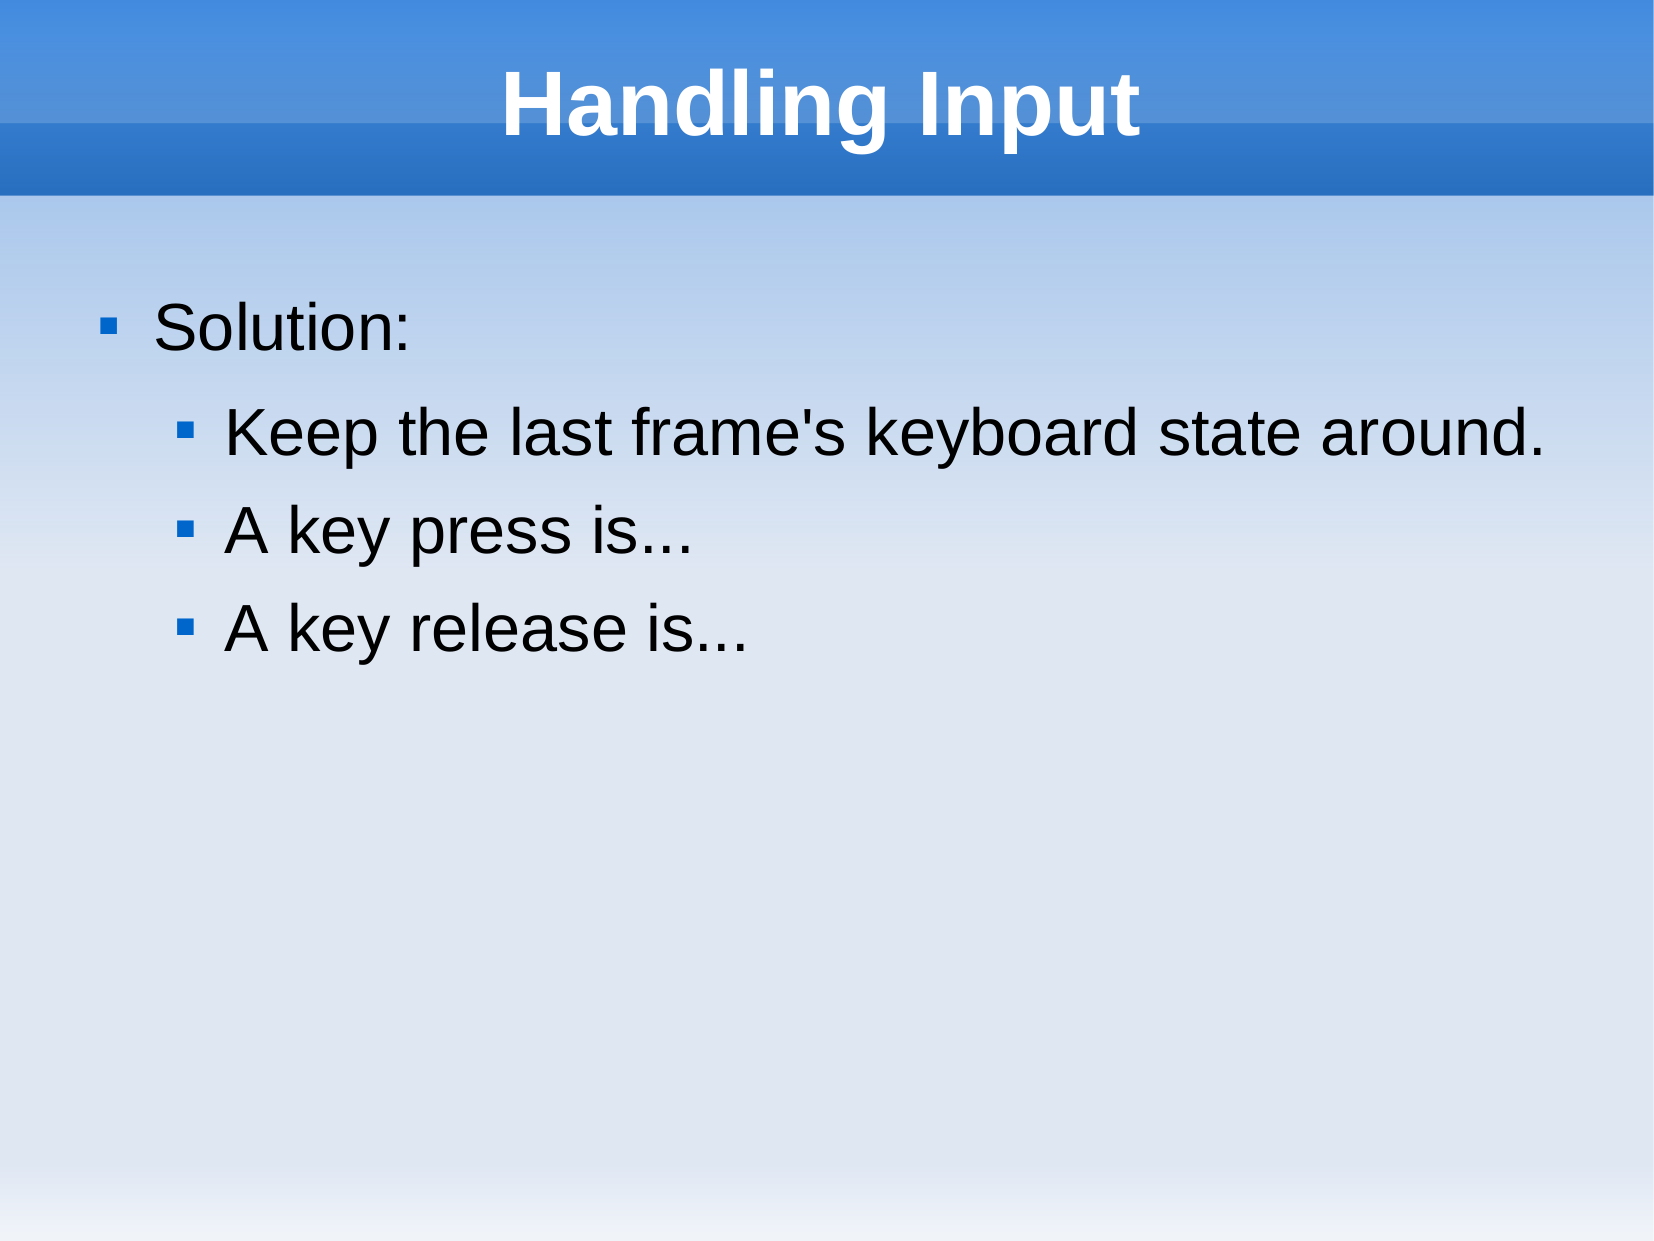

# Handling Input
Solution:
Keep the last frame's keyboard state around.
A key press is...
A key release is...